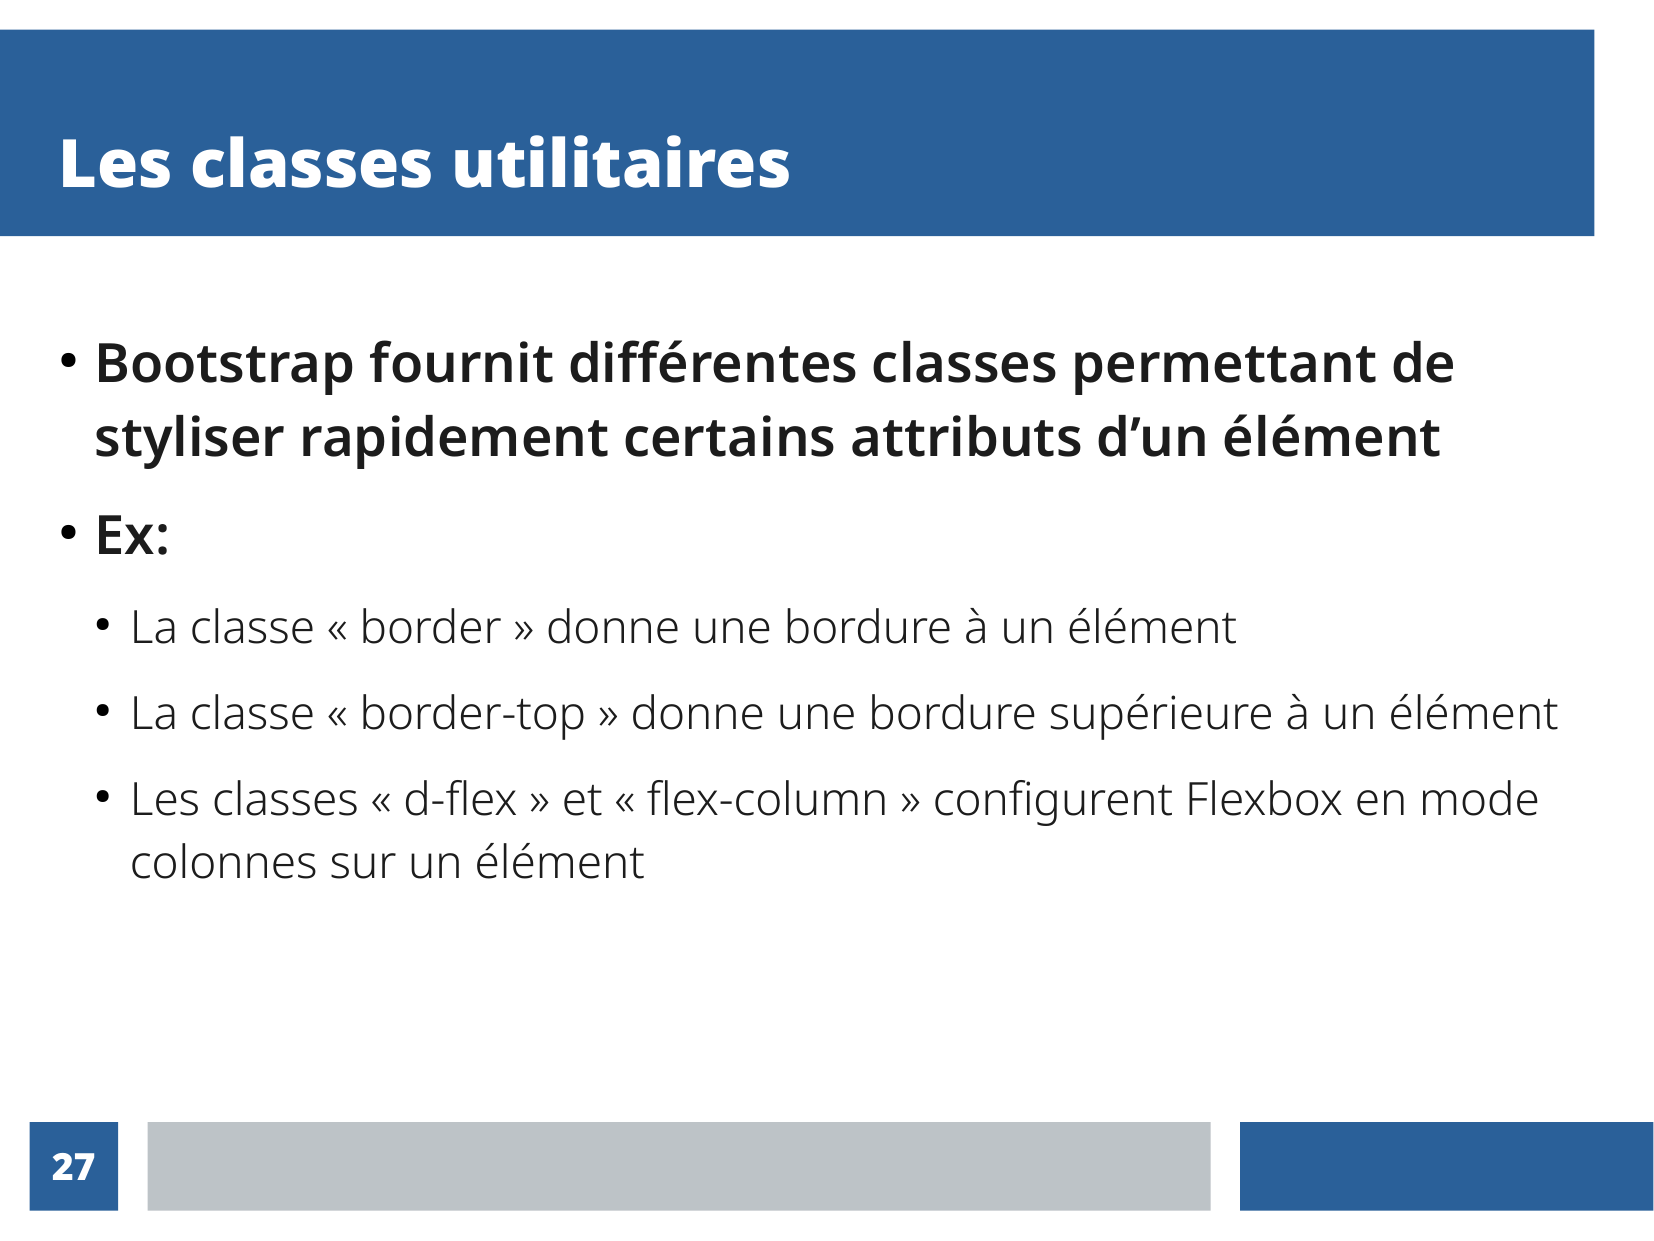

# Les classes utilitaires
Bootstrap fournit différentes classes permettant de styliser rapidement certains attributs d’un élément
Ex:
La classe « border » donne une bordure à un élément
La classe « border-top » donne une bordure supérieure à un élément
Les classes « d-flex » et « flex-column » configurent Flexbox en mode colonnes sur un élément
27